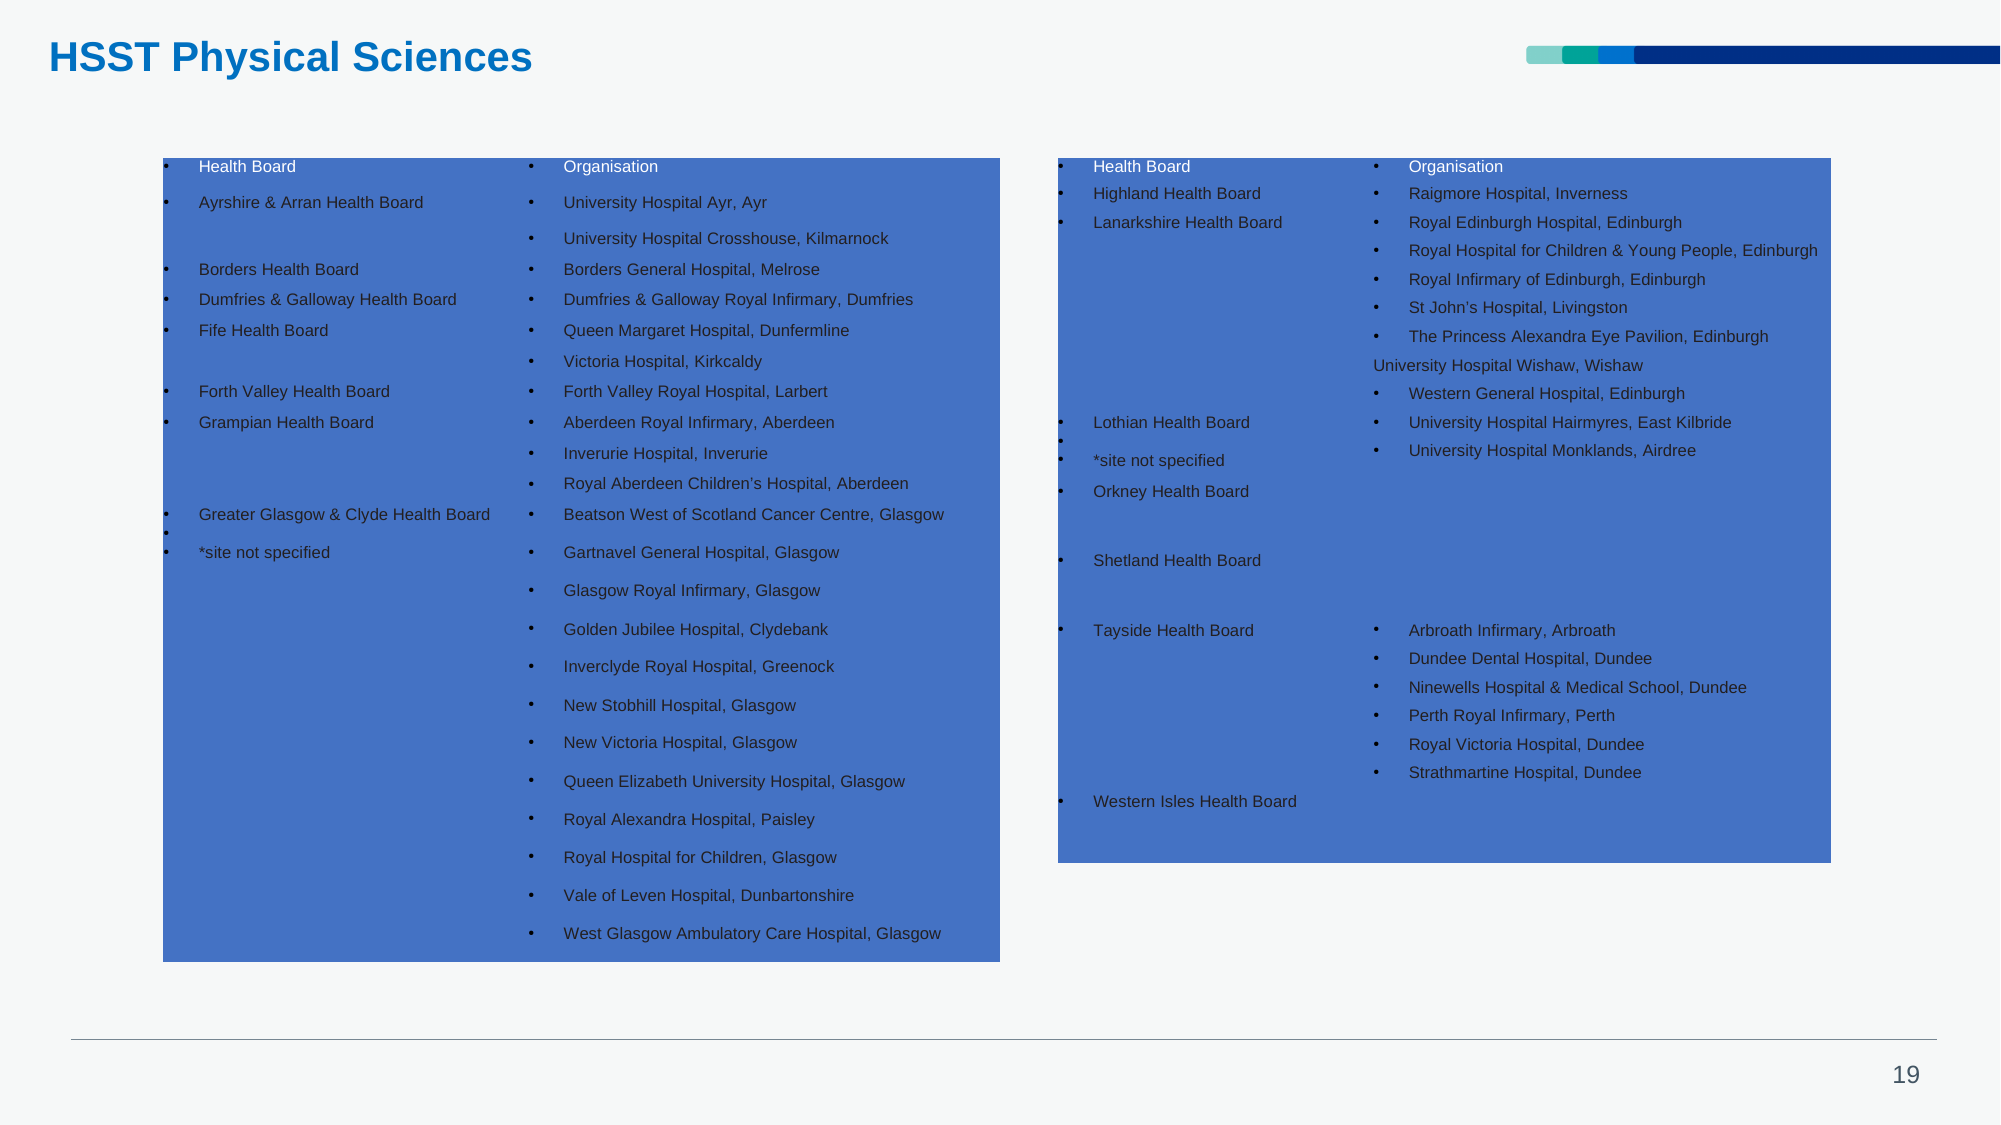

HSST Physical Sciences
| Health Board | Organisation |
| --- | --- |
| Ayrshire & Arran Health Board | University Hospital Ayr, Ayr |
| | University Hospital Crosshouse, Kilmarnock |
| Borders Health Board | Borders General Hospital, Melrose |
| Dumfries & Galloway Health Board | Dumfries & Galloway Royal Infirmary, Dumfries |
| Fife Health Board | Queen Margaret Hospital, Dunfermline |
| | Victoria Hospital, Kirkcaldy |
| Forth Valley Health Board | Forth Valley Royal Hospital, Larbert |
| Grampian Health Board | Aberdeen Royal Infirmary, Aberdeen |
| | Inverurie Hospital, Inverurie |
| | Royal Aberdeen Children’s Hospital, Aberdeen |
| Greater Glasgow & Clyde Health Board \*site not specified | Beatson West of Scotland Cancer Centre, Glasgow |
| | Gartnavel General Hospital, Glasgow |
| | Glasgow Royal Infirmary, Glasgow |
| | Golden Jubilee Hospital, Clydebank |
| | Inverclyde Royal Hospital, Greenock |
| | New Stobhill Hospital, Glasgow |
| | New Victoria Hospital, Glasgow |
| | Queen Elizabeth University Hospital, Glasgow |
| | Royal Alexandra Hospital, Paisley |
| | Royal Hospital for Children, Glasgow |
| | Vale of Leven Hospital, Dunbartonshire |
| | West Glasgow Ambulatory Care Hospital, Glasgow |
| Health Board | Organisation |
| --- | --- |
| Highland Health Board | Raigmore Hospital, Inverness |
| Lanarkshire Health Board | Royal Edinburgh Hospital, Edinburgh |
| | Royal Hospital for Children & Young People, Edinburgh |
| | Royal Infirmary of Edinburgh, Edinburgh |
| | St John’s Hospital, Livingston |
| | The Princess Alexandra Eye Pavilion, Edinburgh |
| | University Hospital Wishaw, Wishaw |
| | Western General Hospital, Edinburgh |
| Lothian Health Board \*site not specified | University Hospital Hairmyres, East Kilbride |
| | University Hospital Monklands, Airdree |
| Orkney Health Board | |
| Shetland Health Board | |
| Tayside Health Board | Arbroath Infirmary, Arbroath |
| | Dundee Dental Hospital, Dundee |
| | Ninewells Hospital & Medical School, Dundee |
| | Perth Royal Infirmary, Perth |
| | Royal Victoria Hospital, Dundee |
| | Strathmartine Hospital, Dundee |
| Western Isles Health Board | |